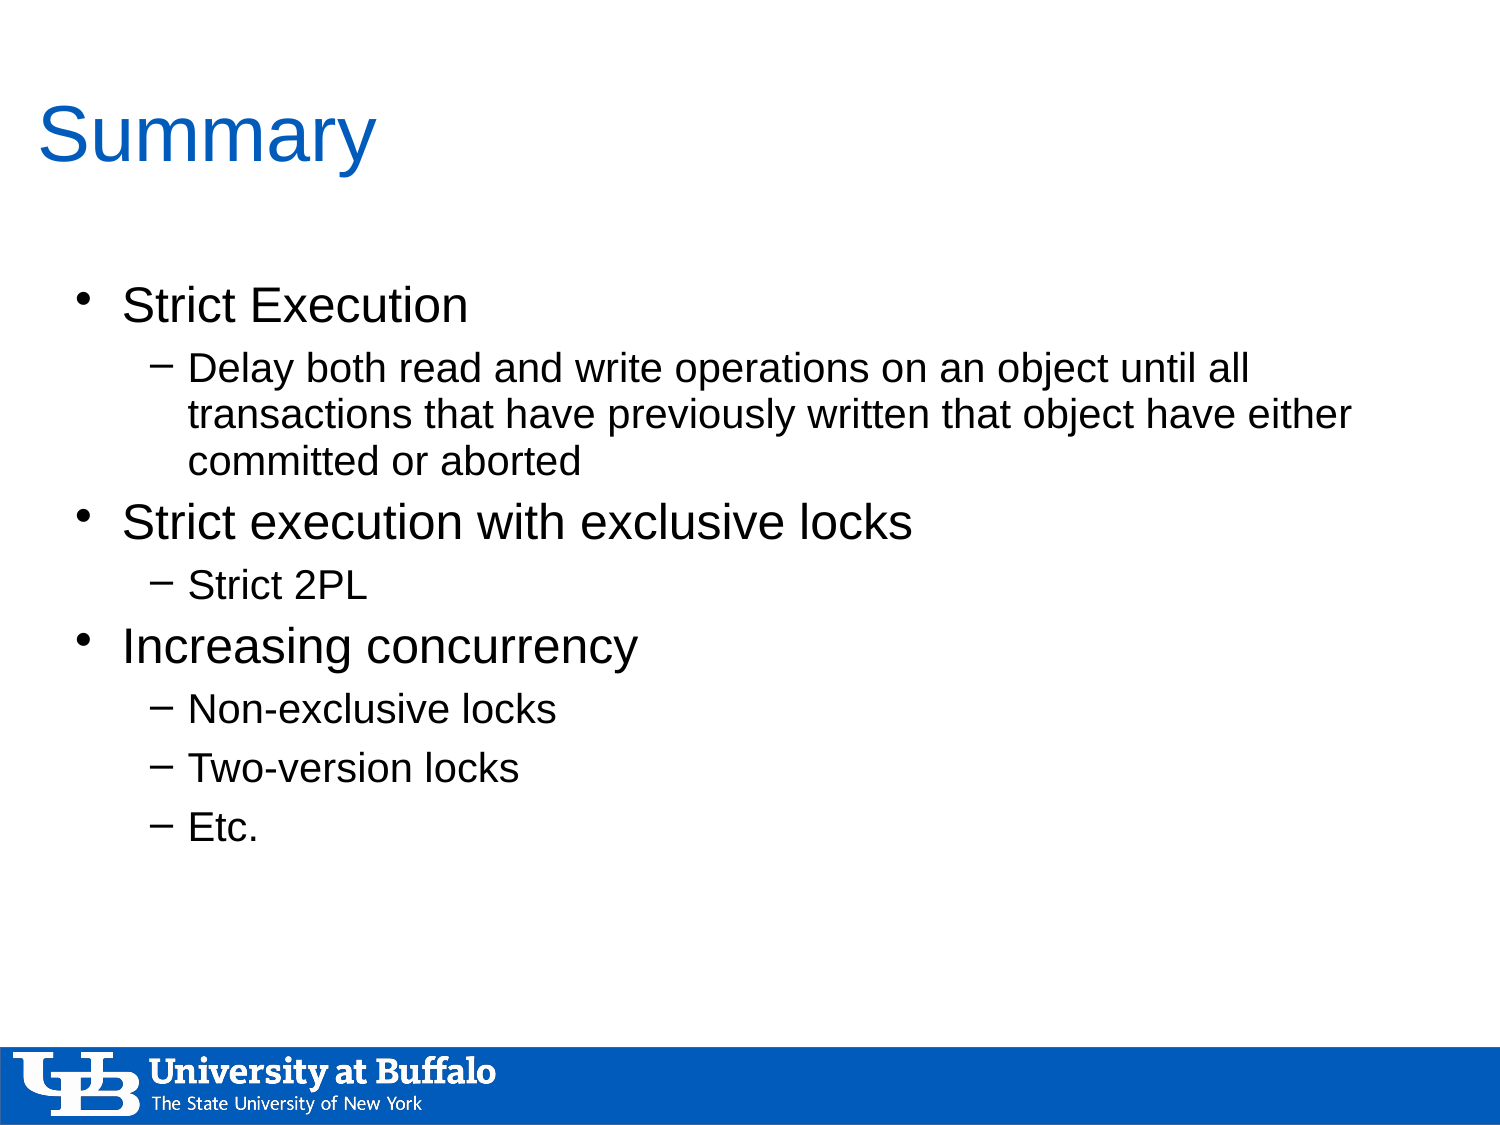

# Summary
Strict Execution
Delay both read and write operations on an object until all transactions that have previously written that object have either committed or aborted
Strict execution with exclusive locks
Strict 2PL
Increasing concurrency
Non-exclusive locks
Two-version locks
Etc.